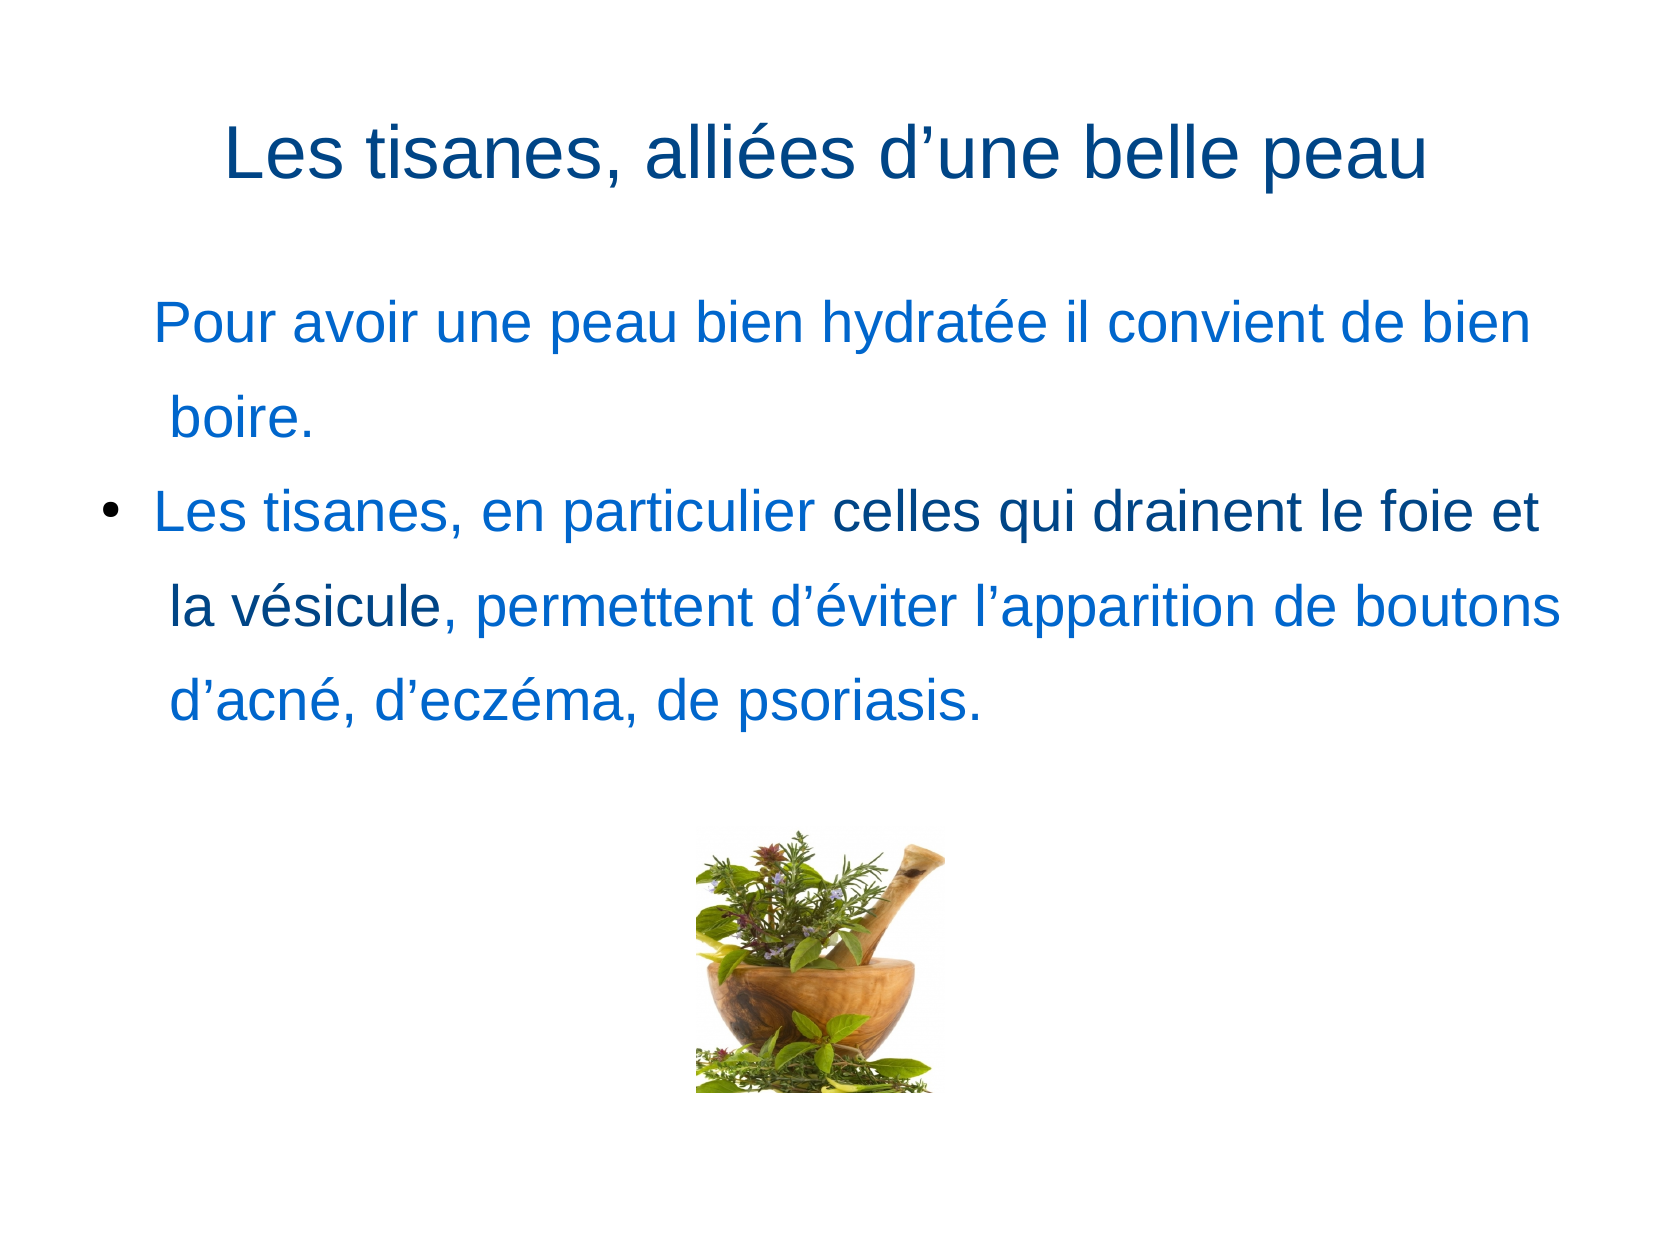

# Les tisanes, alliées d’une belle peau
Pour avoir une peau bien hydratée il convient de bien
 boire.
Les tisanes, en particulier celles qui drainent le foie et
 la vésicule, permettent d’éviter l’apparition de boutons
 d’acné, d’eczéma, de psoriasis.